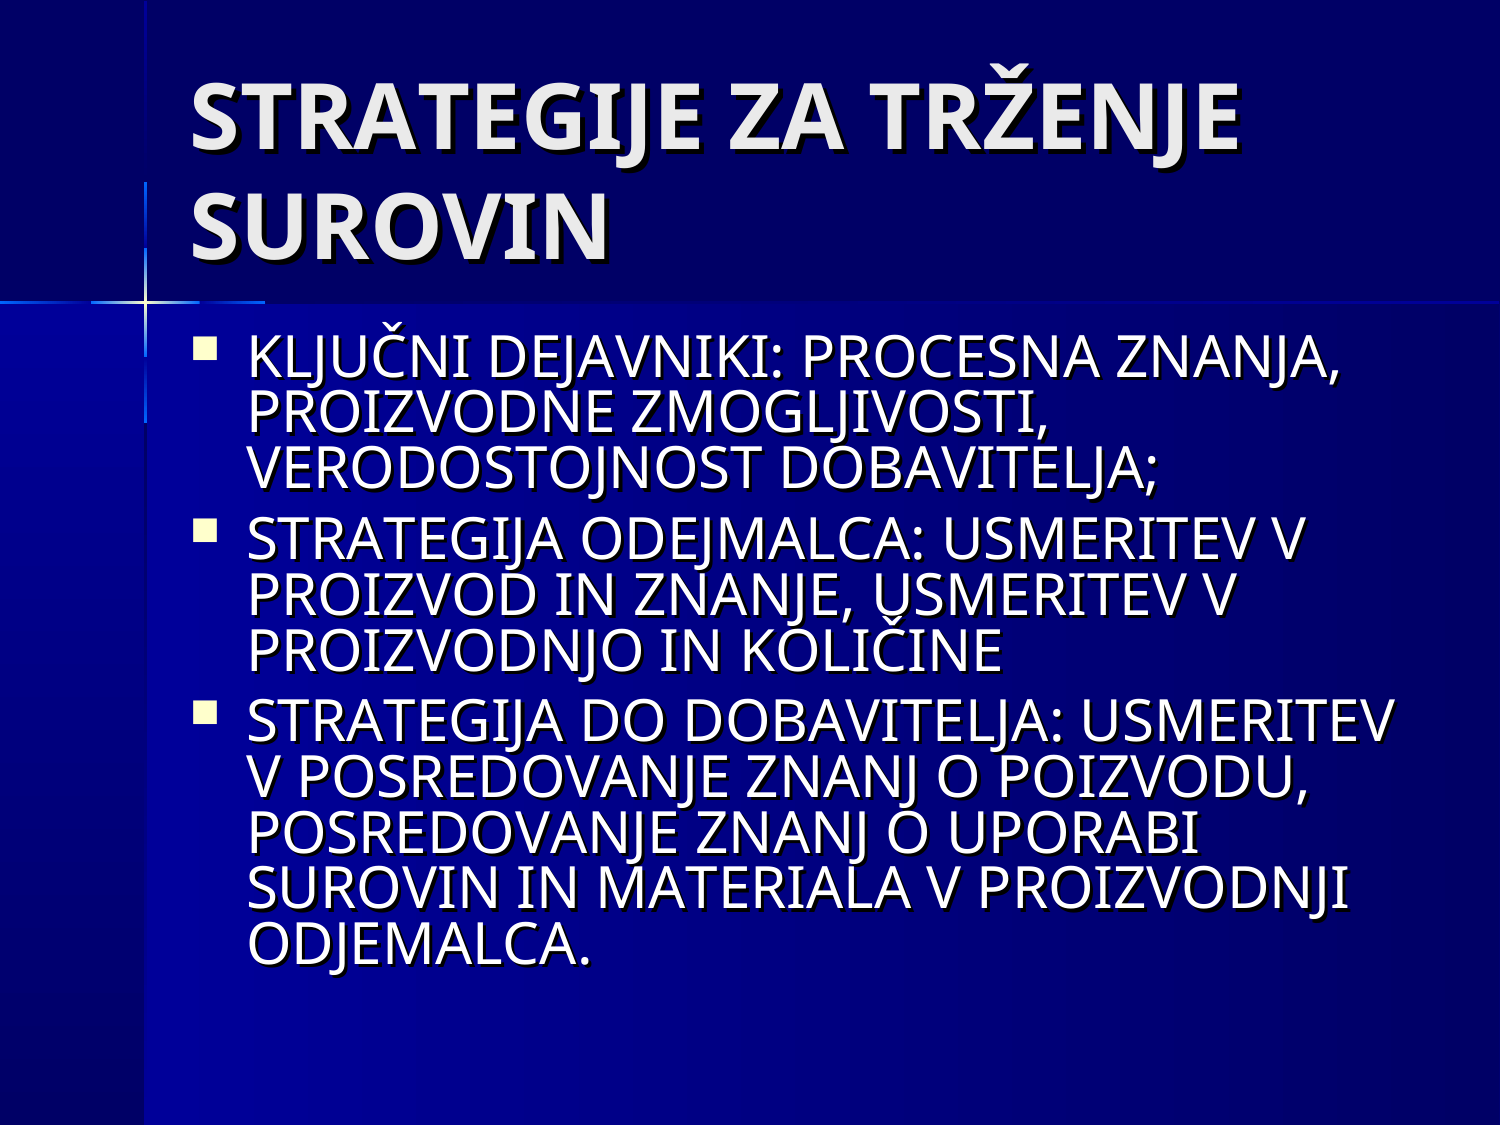

# STRATEGIJE ZA TRŽENJE SUROVIN
KLJUČNI DEJAVNIKI: PROCESNA ZNANJA, PROIZVODNE ZMOGLJIVOSTI, VERODOSTOJNOST DOBAVITELJA;
STRATEGIJA ODEJMALCA: USMERITEV V PROIZVOD IN ZNANJE, USMERITEV V PROIZVODNJO IN KOLIČINE
STRATEGIJA DO DOBAVITELJA: USMERITEV V POSREDOVANJE ZNANJ O POIZVODU, POSREDOVANJE ZNANJ O UPORABI SUROVIN IN MATERIALA V PROIZVODNJI ODJEMALCA.